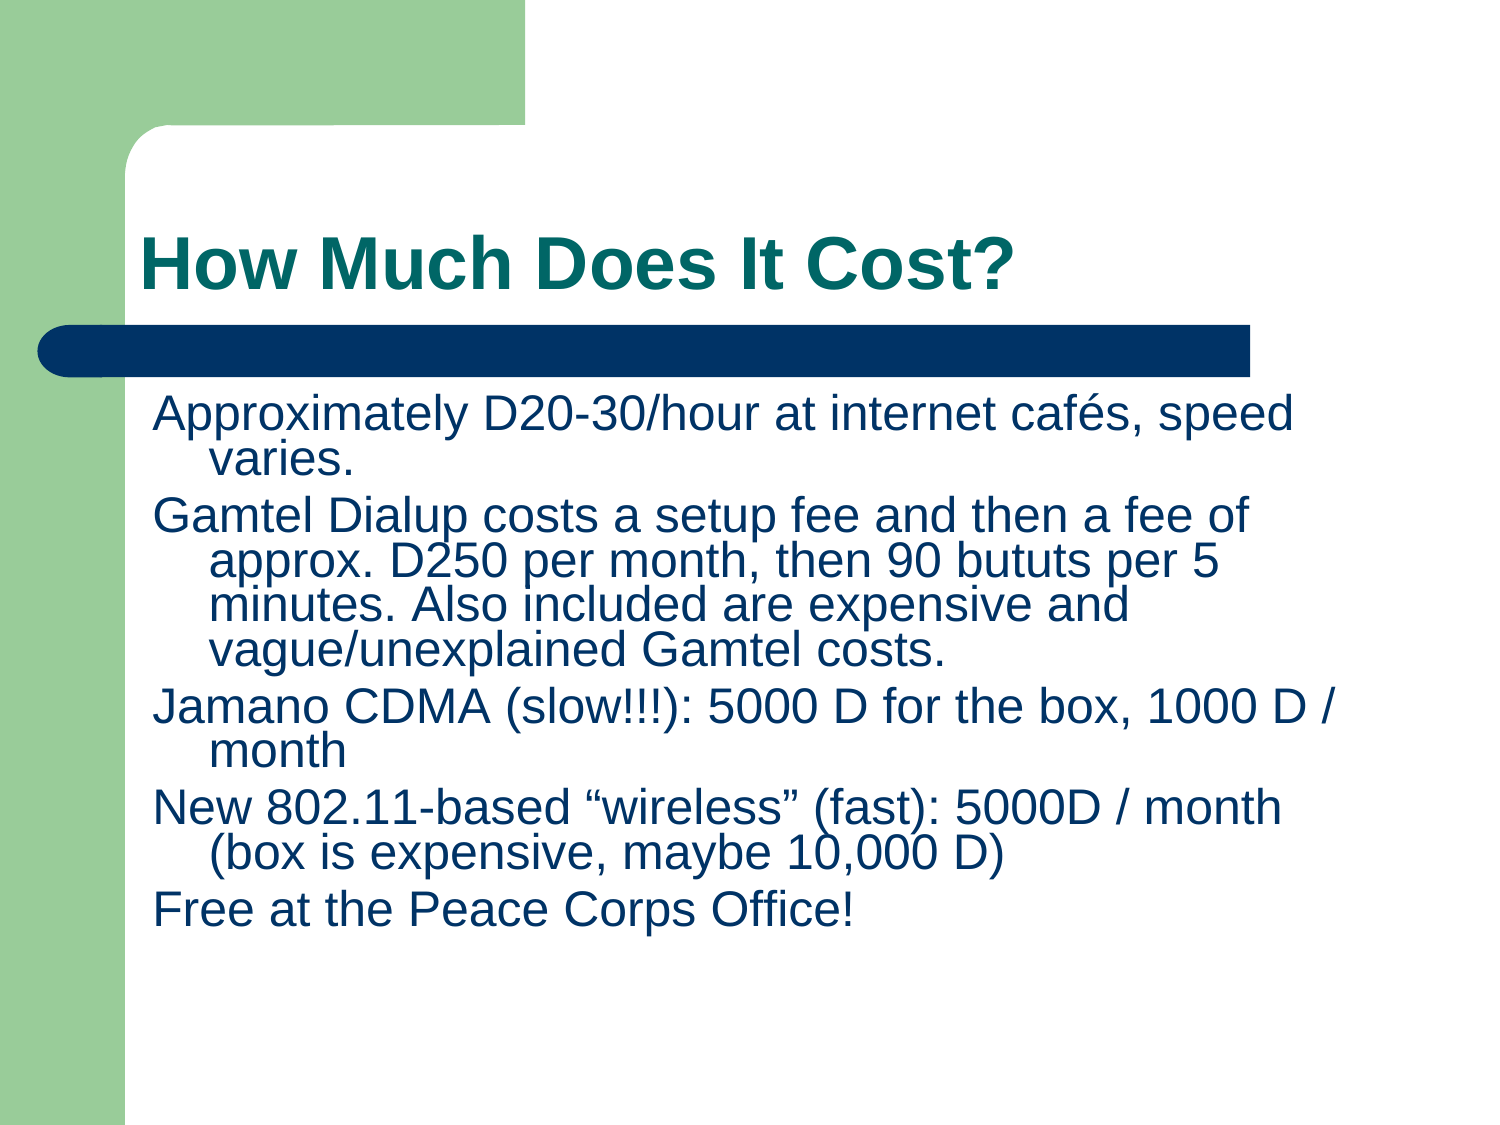

# How Much Does It Cost?
Approximately D20-30/hour at internet cafés, speed varies.
Gamtel Dialup costs a setup fee and then a fee of approx. D250 per month, then 90 bututs per 5 minutes. Also included are expensive and vague/unexplained Gamtel costs.
Jamano CDMA (slow!!!): 5000 D for the box, 1000 D / month
New 802.11-based “wireless” (fast): 5000D / month (box is expensive, maybe 10,000 D)
Free at the Peace Corps Office!